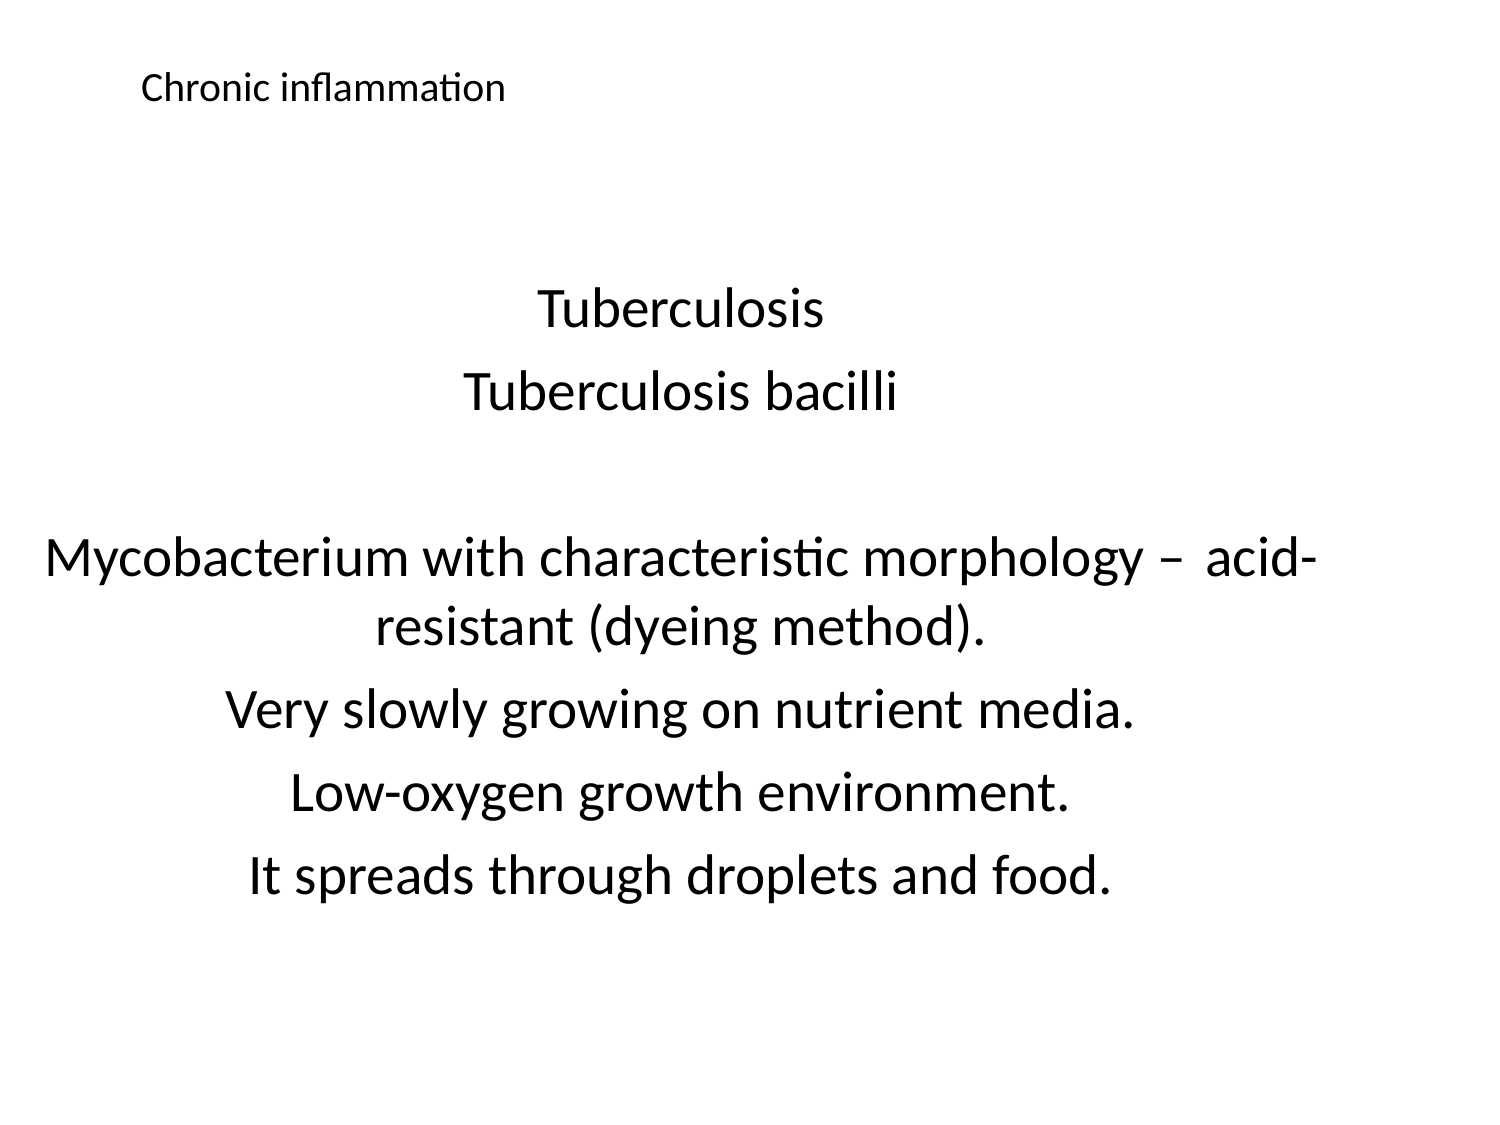

# Chronic inflammation
Tuberculosis
Tuberculosis bacilli
Mycobacterium with characteristic morphology –	acid-resistant (dyeing method).
Very slowly growing on nutrient media.
Low-oxygen growth environment.
It spreads through droplets and food.